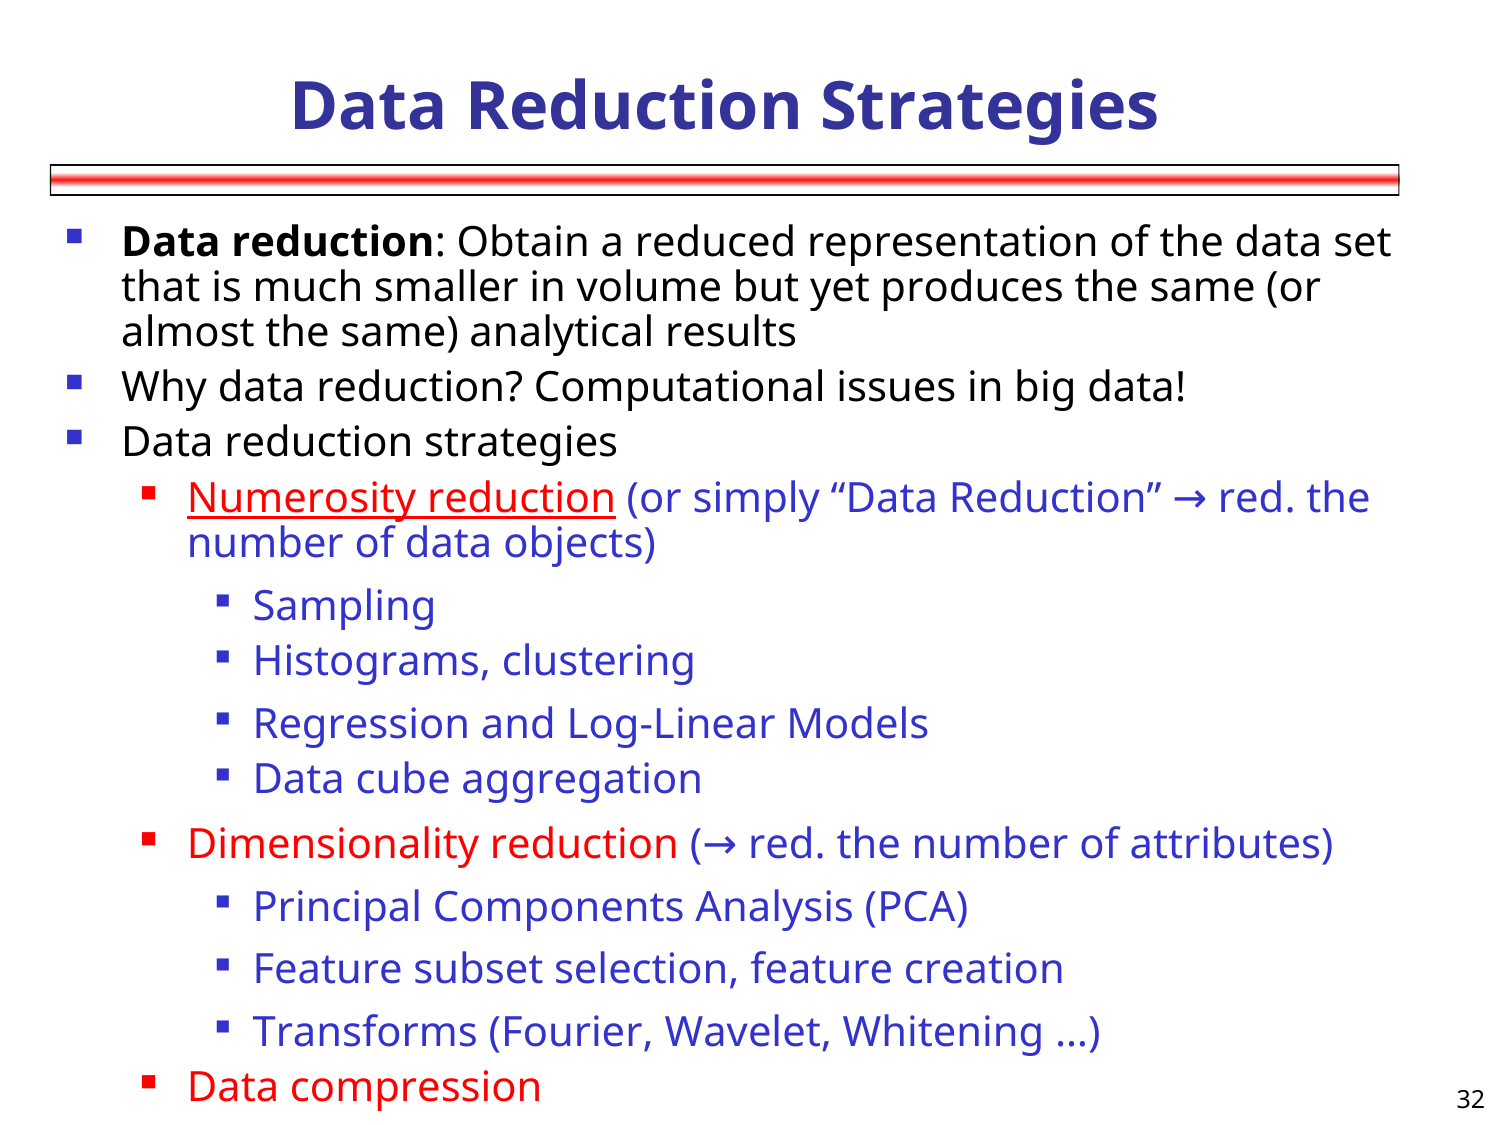

# Data Reduction Strategies
Data reduction: Obtain a reduced representation of the data set that is much smaller in volume but yet produces the same (or almost the same) analytical results
Why data reduction? Computational issues in big data!
Data reduction strategies
Numerosity reduction (or simply “Data Reduction” → red. the number of data objects)
Sampling
Histograms, clustering
Regression and Log-Linear Models
Data cube aggregation
Dimensionality reduction (→ red. the number of attributes)
Principal Components Analysis (PCA)
Feature subset selection, feature creation
Transforms (Fourier, Wavelet, Whitening …)
Data compression